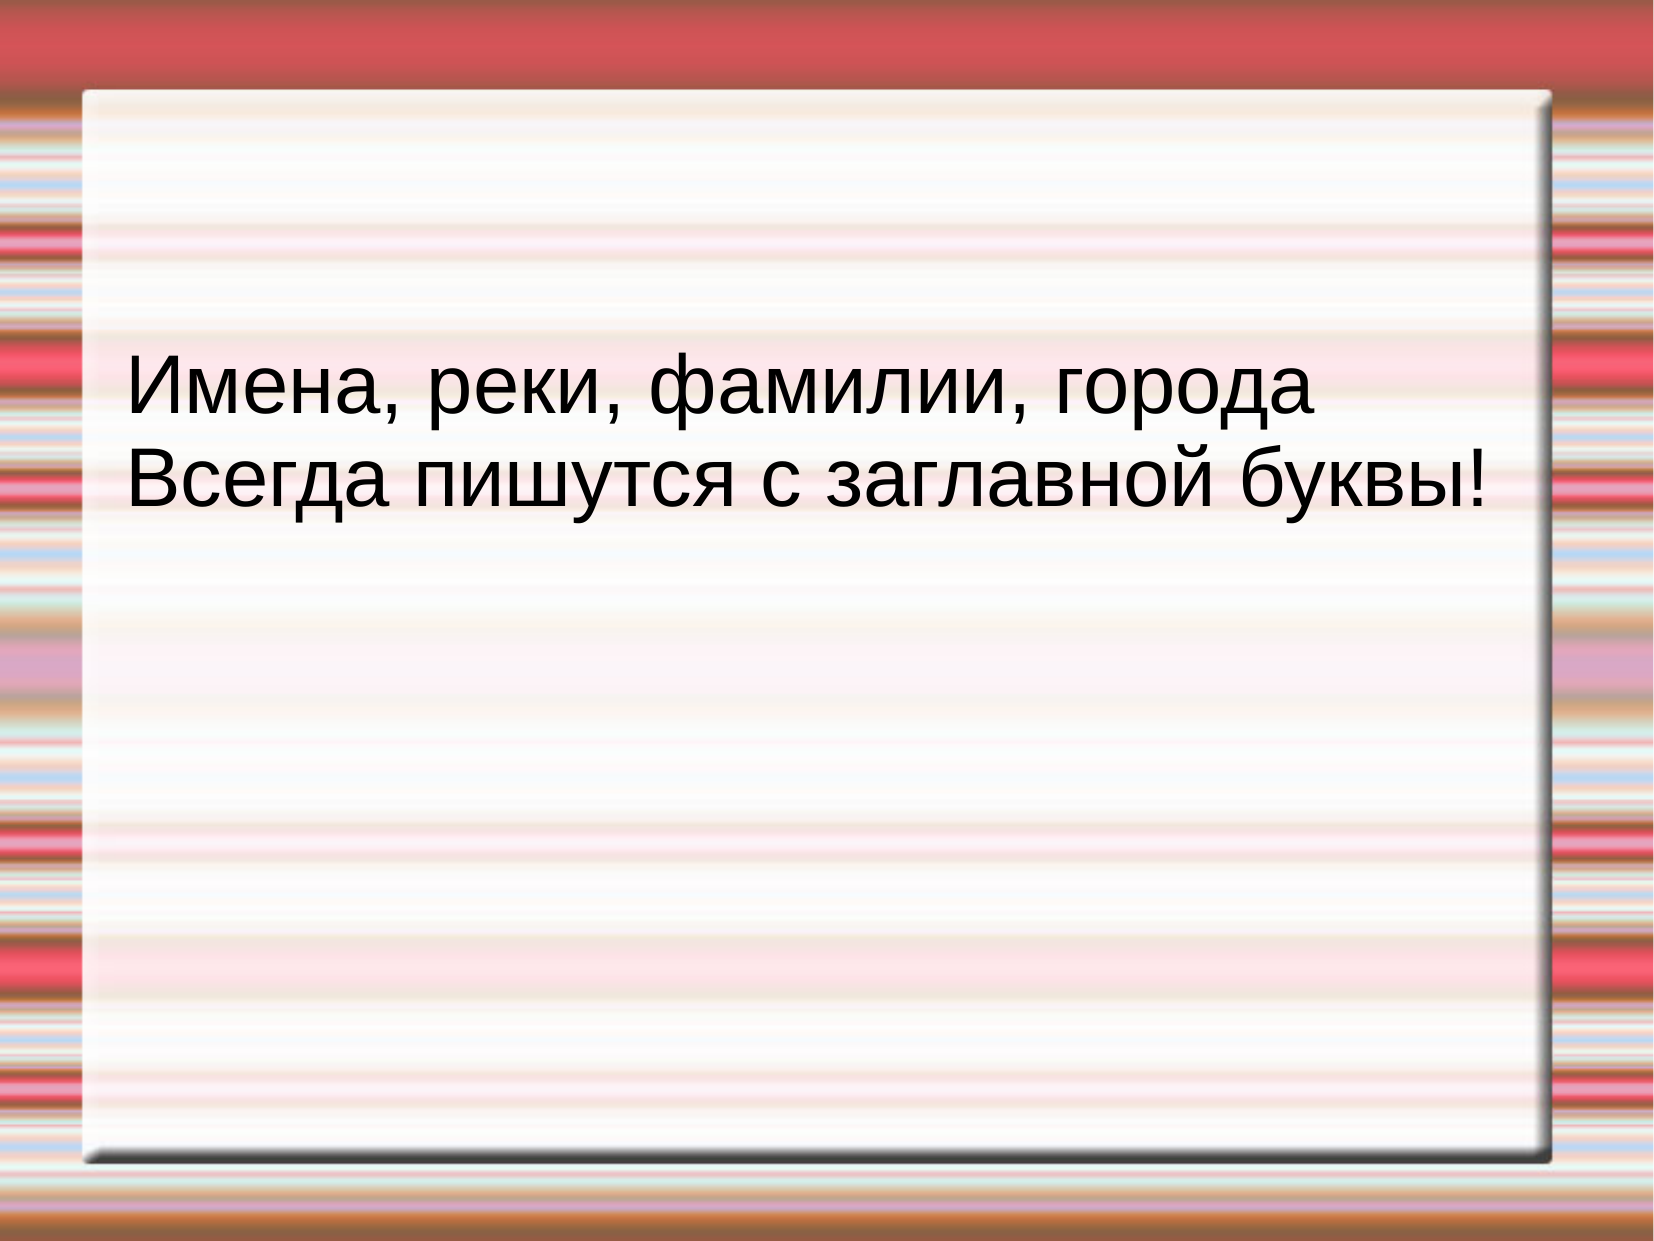

Имена, реки, фамилии, города
Всегда пишутся с заглавной буквы!